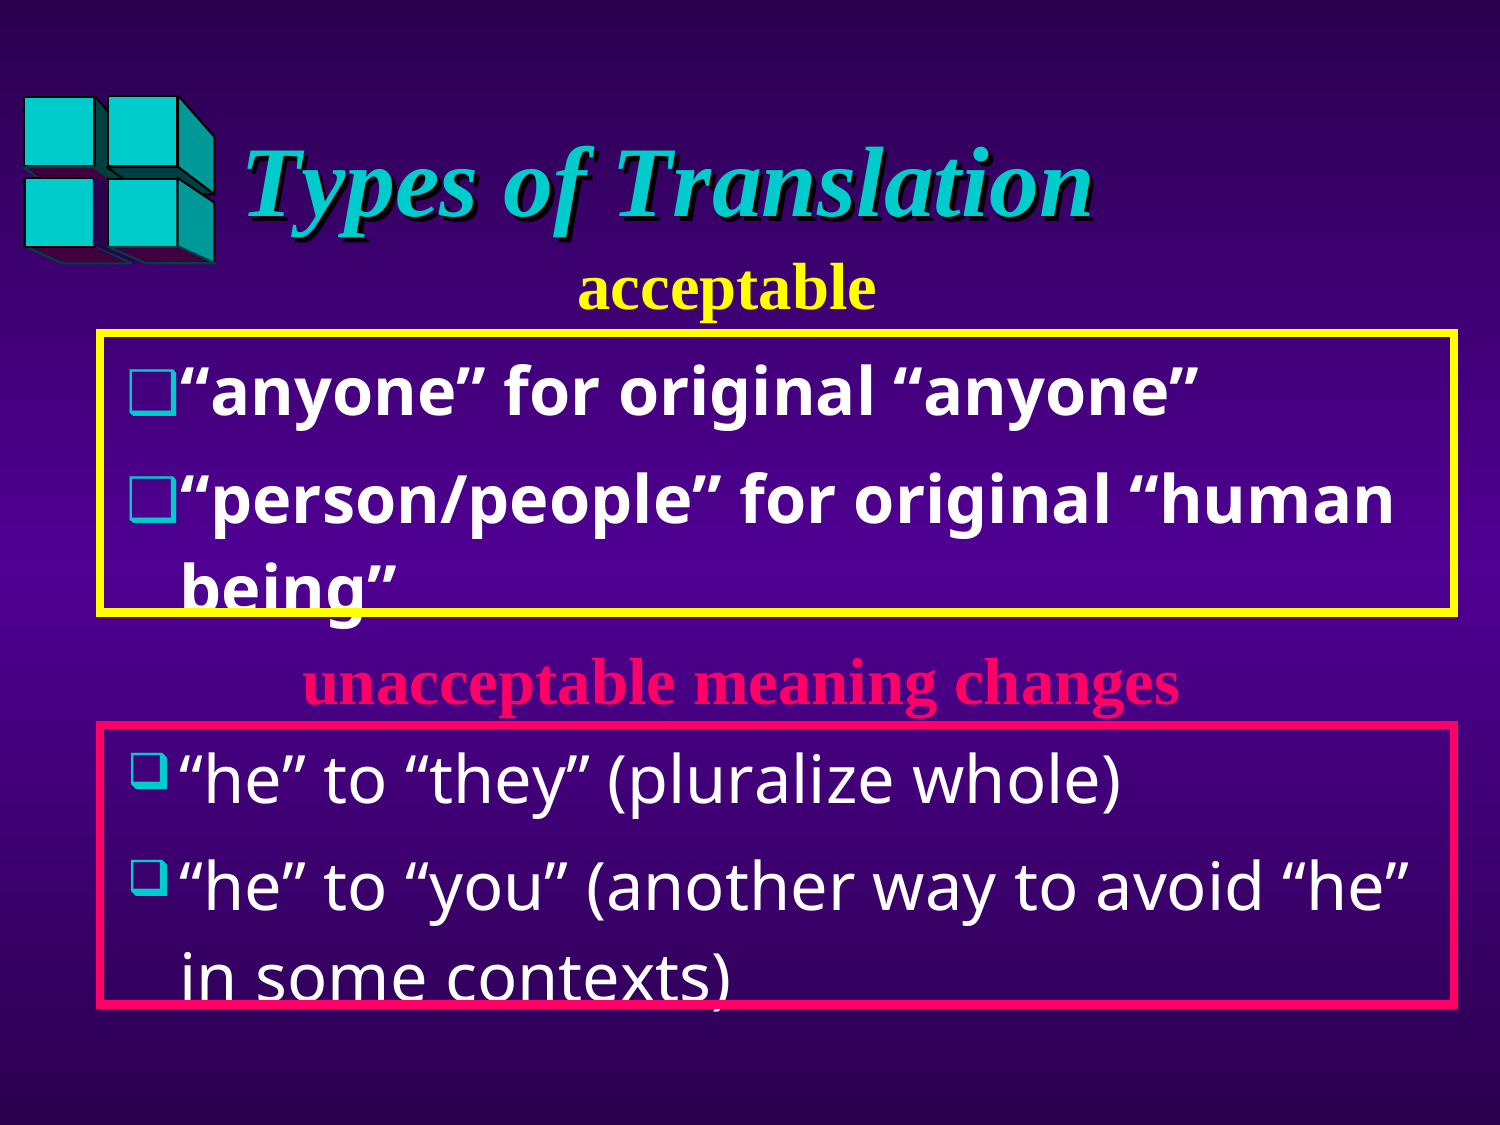

# Types of Translation
acceptable
“anyone” for original “anyone”
“person/people” for original “human being”
unacceptable meaning changes
“he” to “they” (pluralize whole)
“he” to “you” (another way to avoid “he” in some contexts)